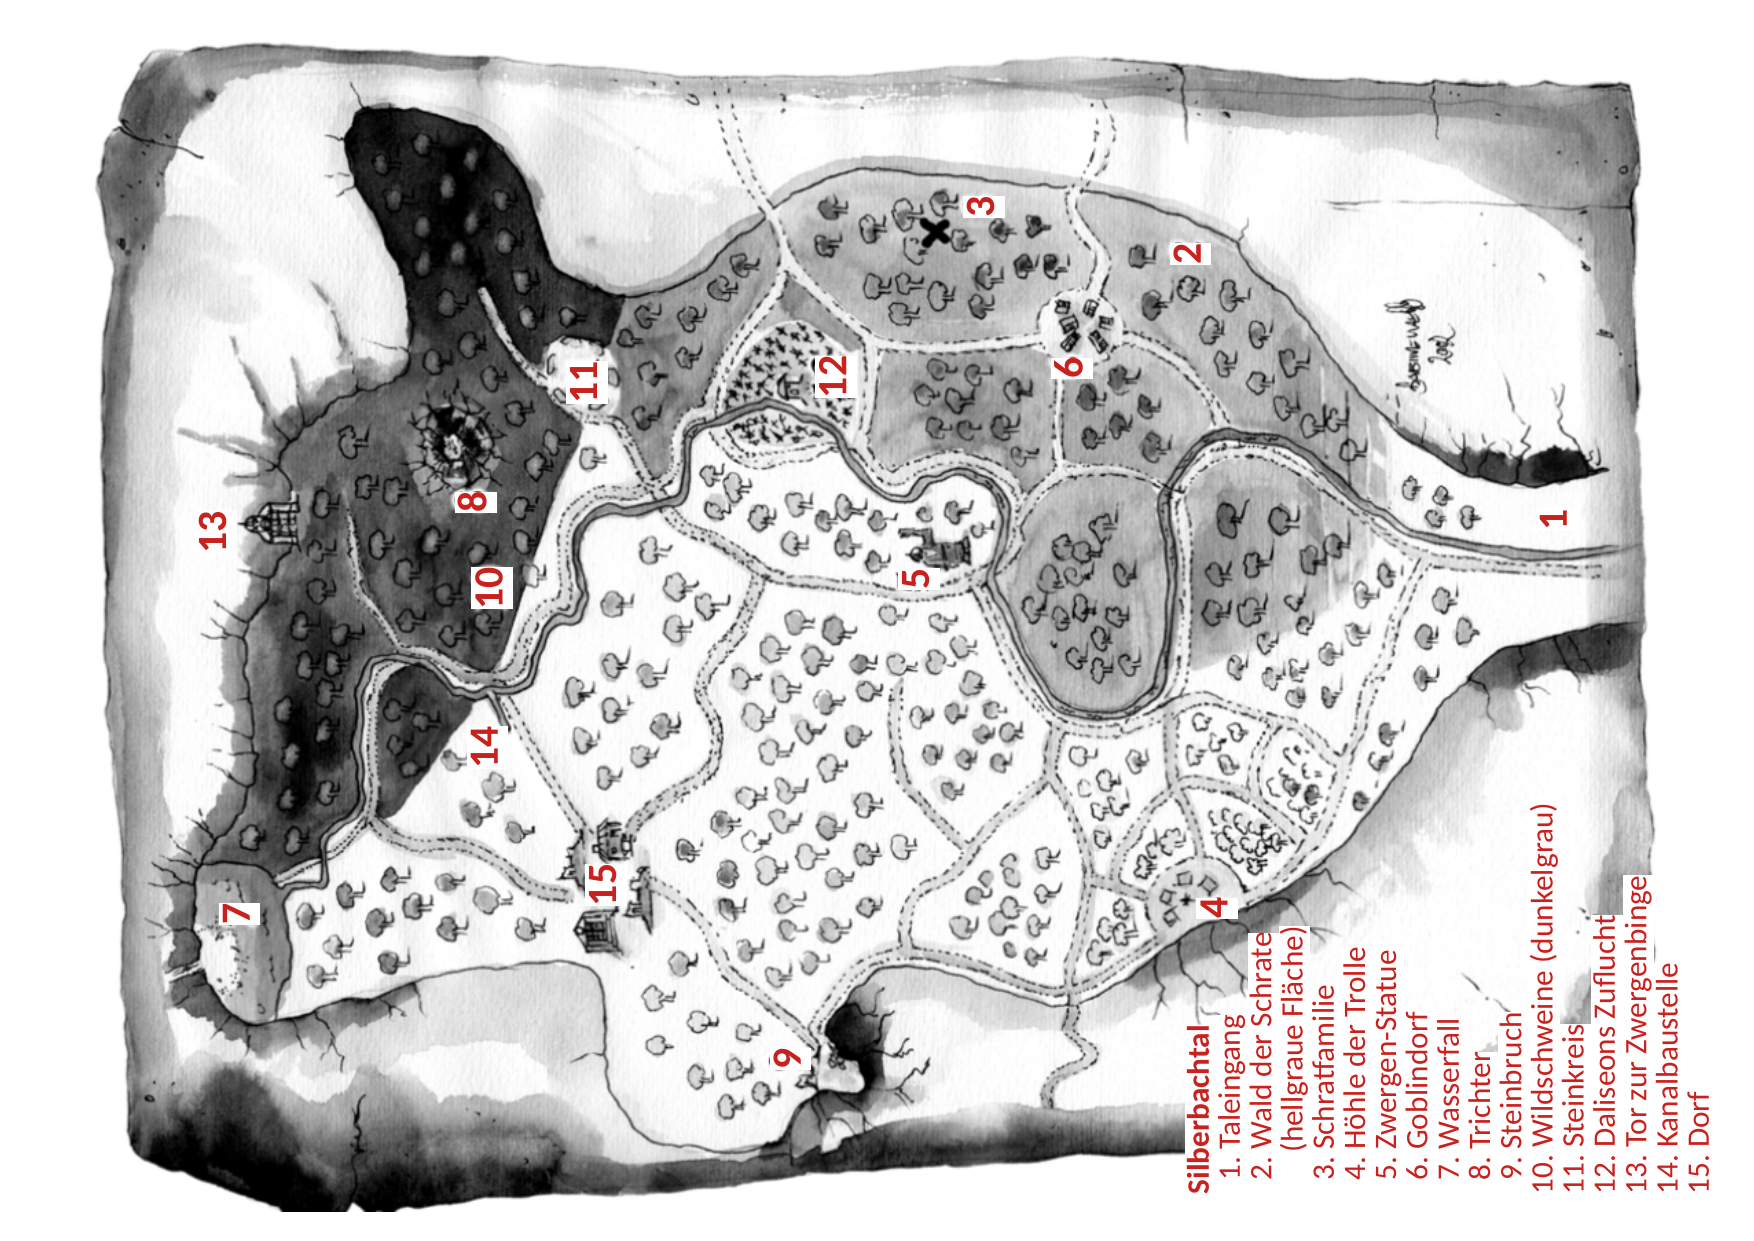

3
2
6
12
11
8
1
13
5
10
14
Silberbachtal
 1. Taleingang
 2. Wald der Schrate
 (hellgraue Fläche)
 3. Schratfamilie
 4. Höhle der Trolle
 5. Zwergen-Statue
 6. Goblindorf
 7. Wasserfall
 8. Trichter
 9. Steinbruch
10. Wildschweine (dunkelgrau)
11. Steinkreis
12. Daliseons Zuflucht
13. Tor zur Zwergenbinge
14. Kanalbaustelle
15. Dorf
15
4
7
9